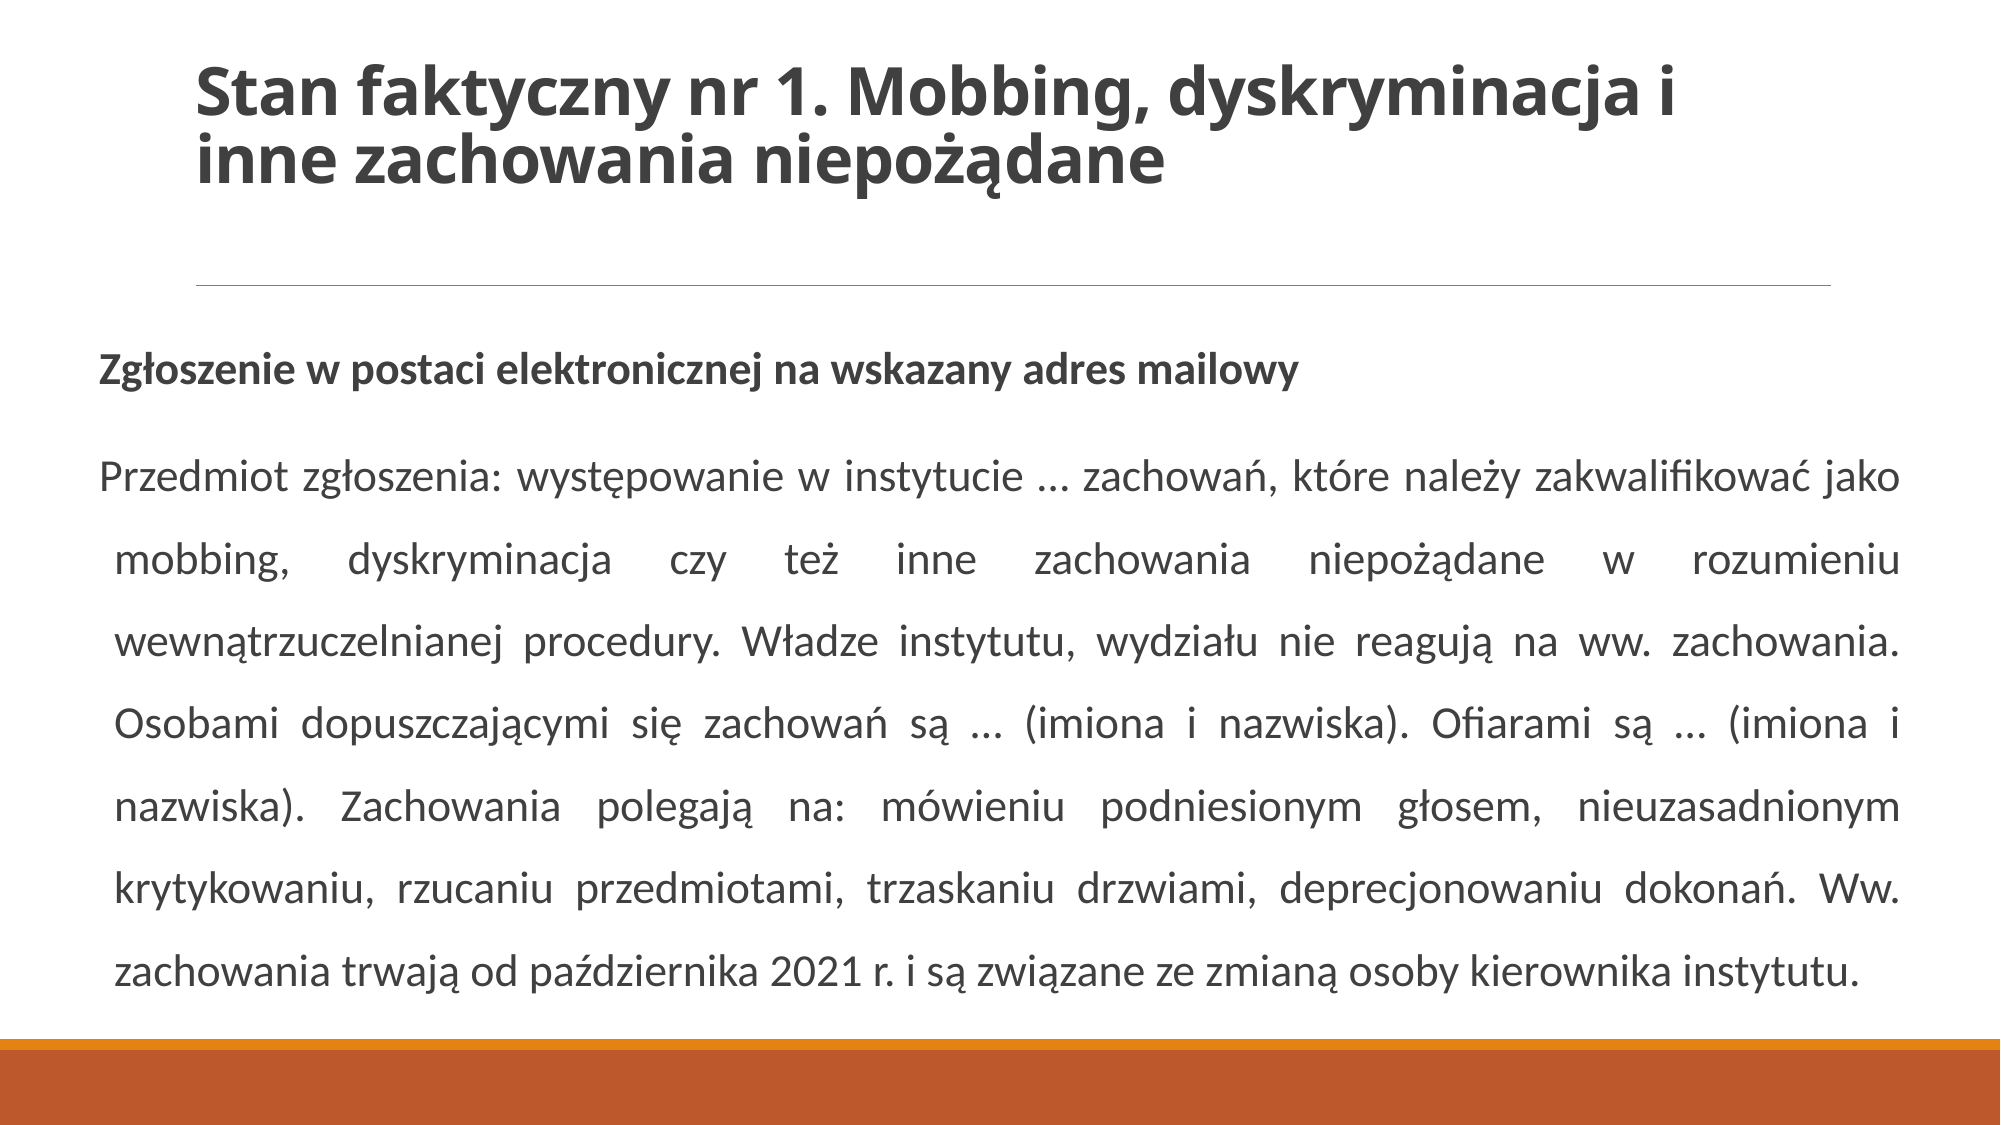

# Stan faktyczny nr 1. Mobbing, dyskryminacja i inne zachowania niepożądane
Zgłoszenie w postaci elektronicznej na wskazany adres mailowy
Przedmiot zgłoszenia: występowanie w instytucie … zachowań, które należy zakwalifikować jako mobbing, dyskryminacja czy też inne zachowania niepożądane w rozumieniu wewnątrzuczelnianej procedury. Władze instytutu, wydziału nie reagują na ww. zachowania. Osobami dopuszczającymi się zachowań są … (imiona i nazwiska). Ofiarami są … (imiona i nazwiska). Zachowania polegają na: mówieniu podniesionym głosem, nieuzasadnionym krytykowaniu, rzucaniu przedmiotami, trzaskaniu drzwiami, deprecjonowaniu dokonań. Ww. zachowania trwają od października 2021 r. i są związane ze zmianą osoby kierownika instytutu.